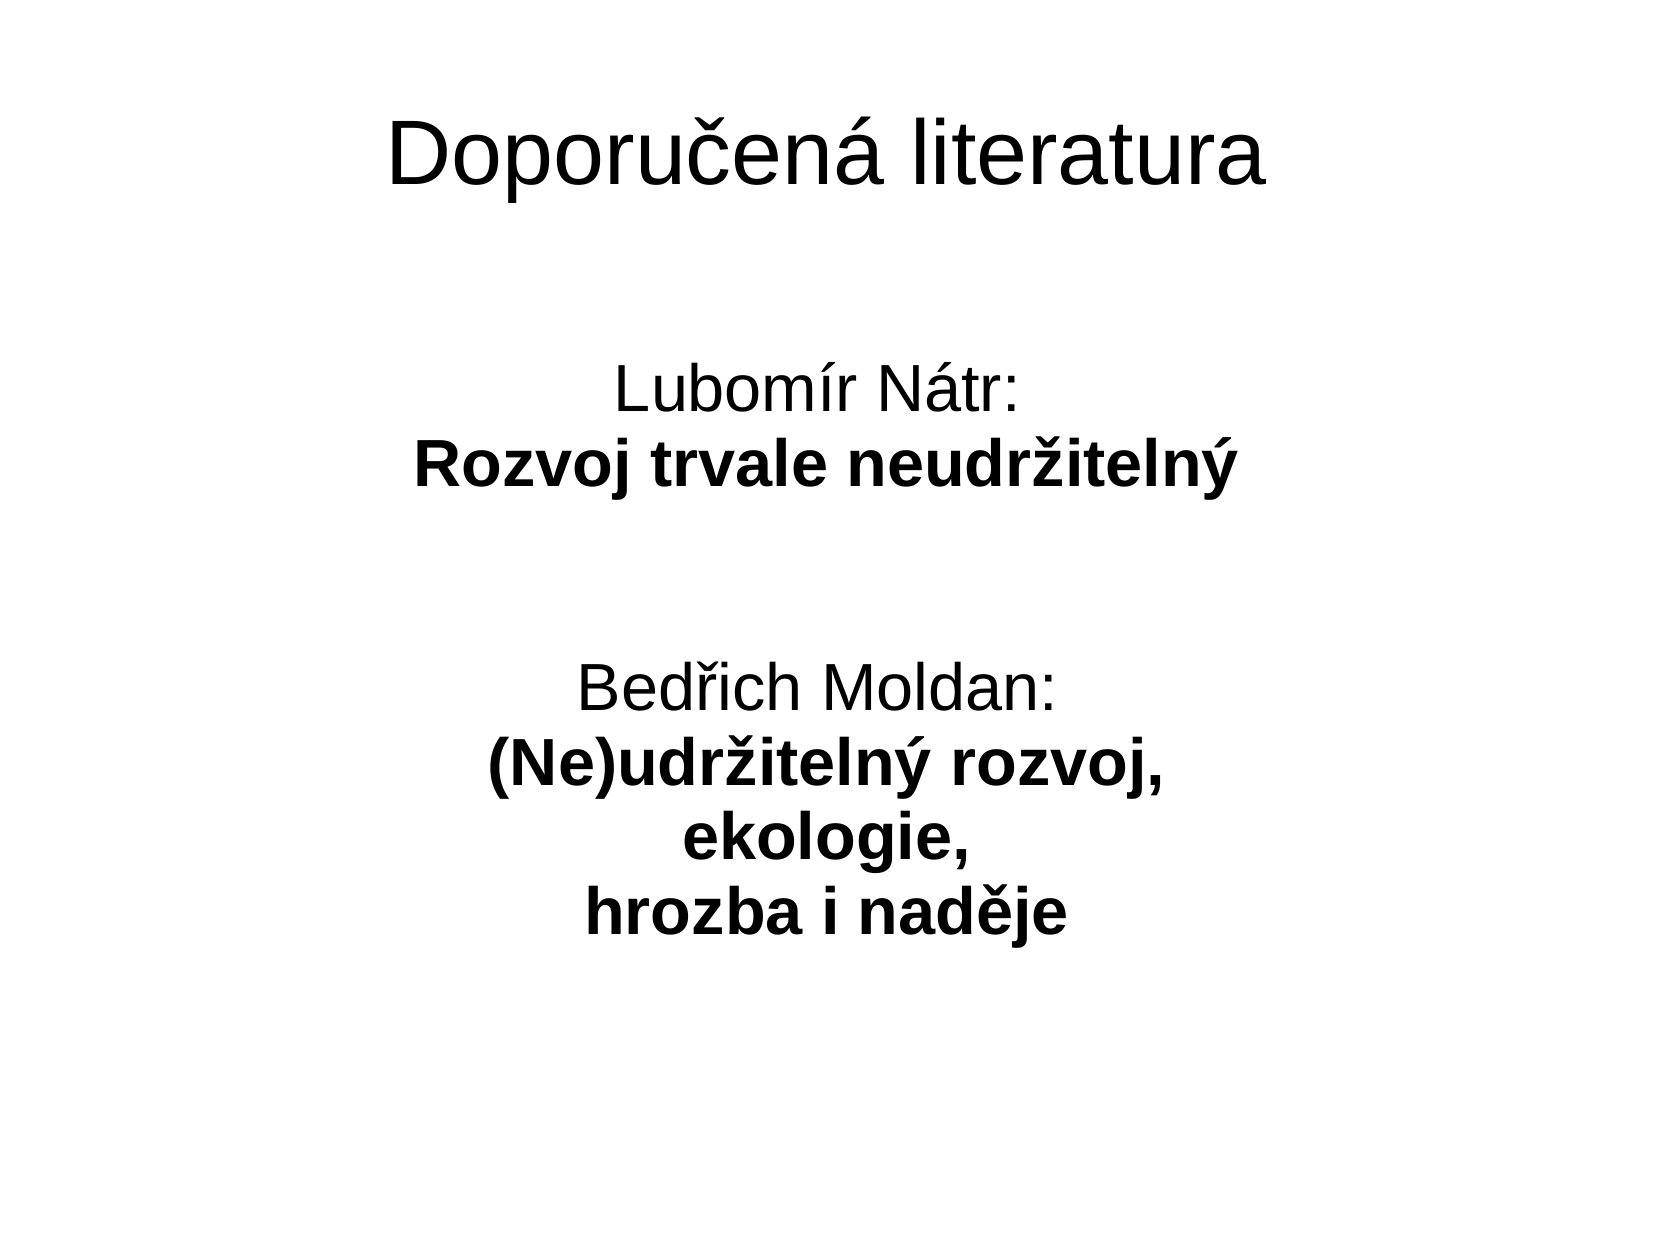

# Doporučená literatura
Lubomír Nátr:
Rozvoj trvale neudržitelný
Bedřich Moldan:
(Ne)udržitelný rozvoj,
ekologie,
hrozba i naděje